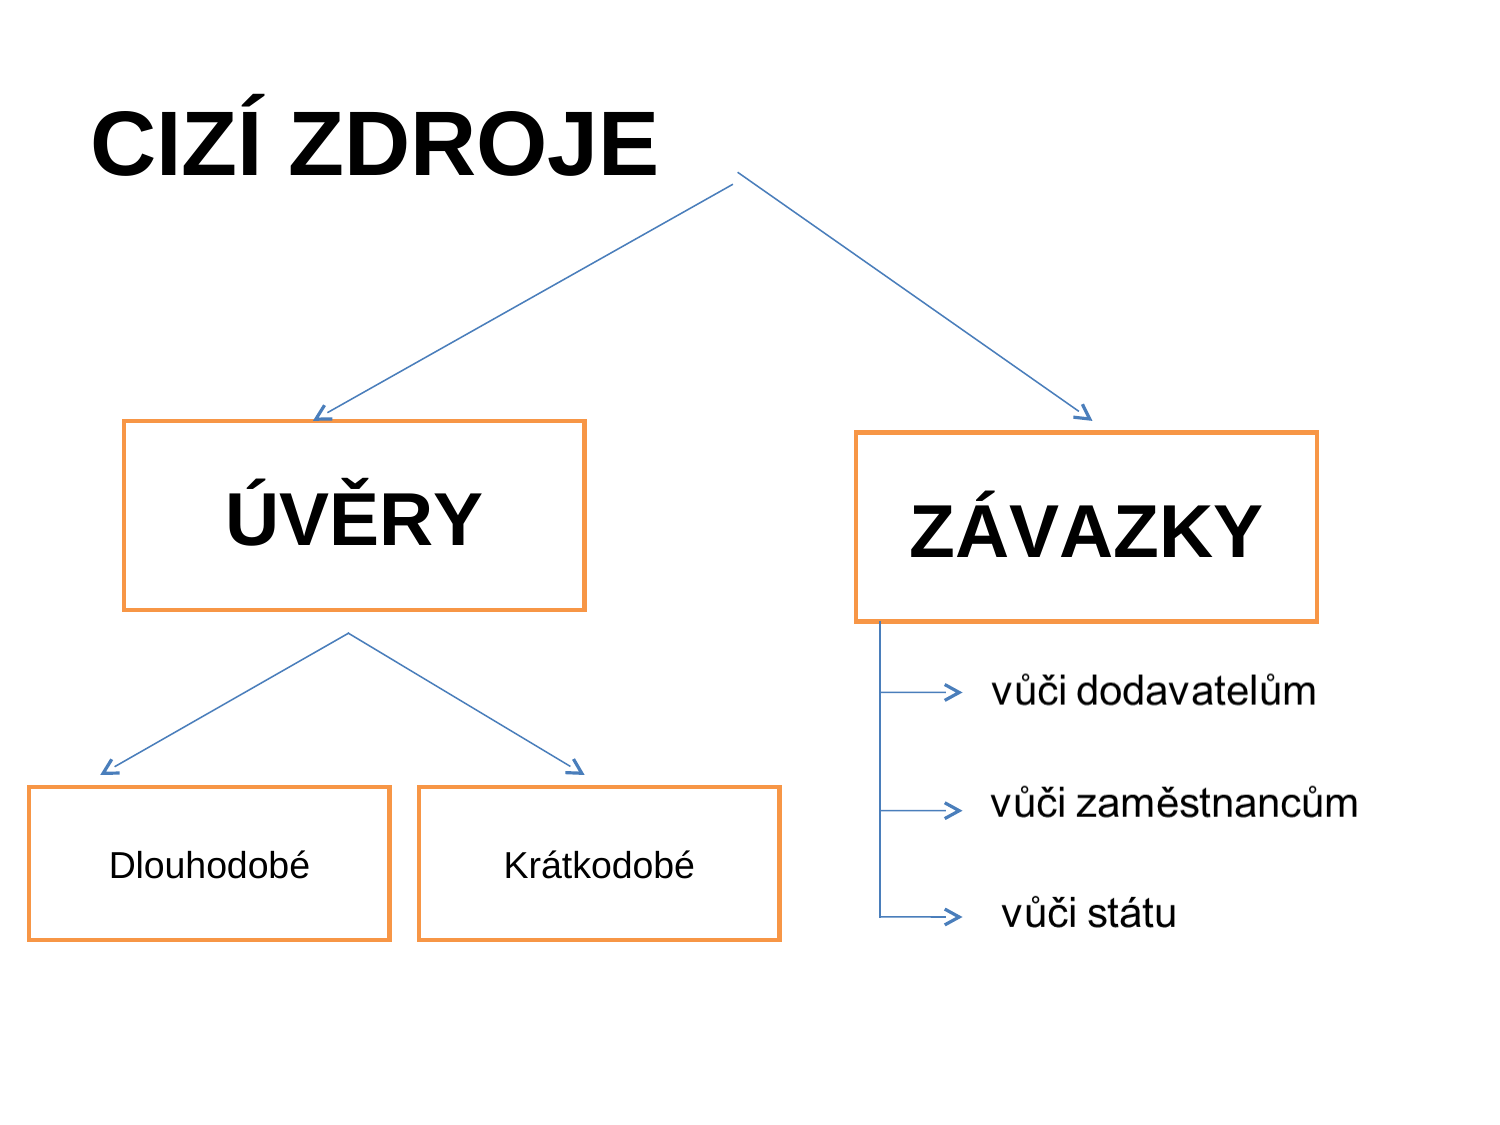

# CIZÍ ZDROJE
ÚVĚRY
ZÁVAZKY
Dlouhodobé
Krátkodobé